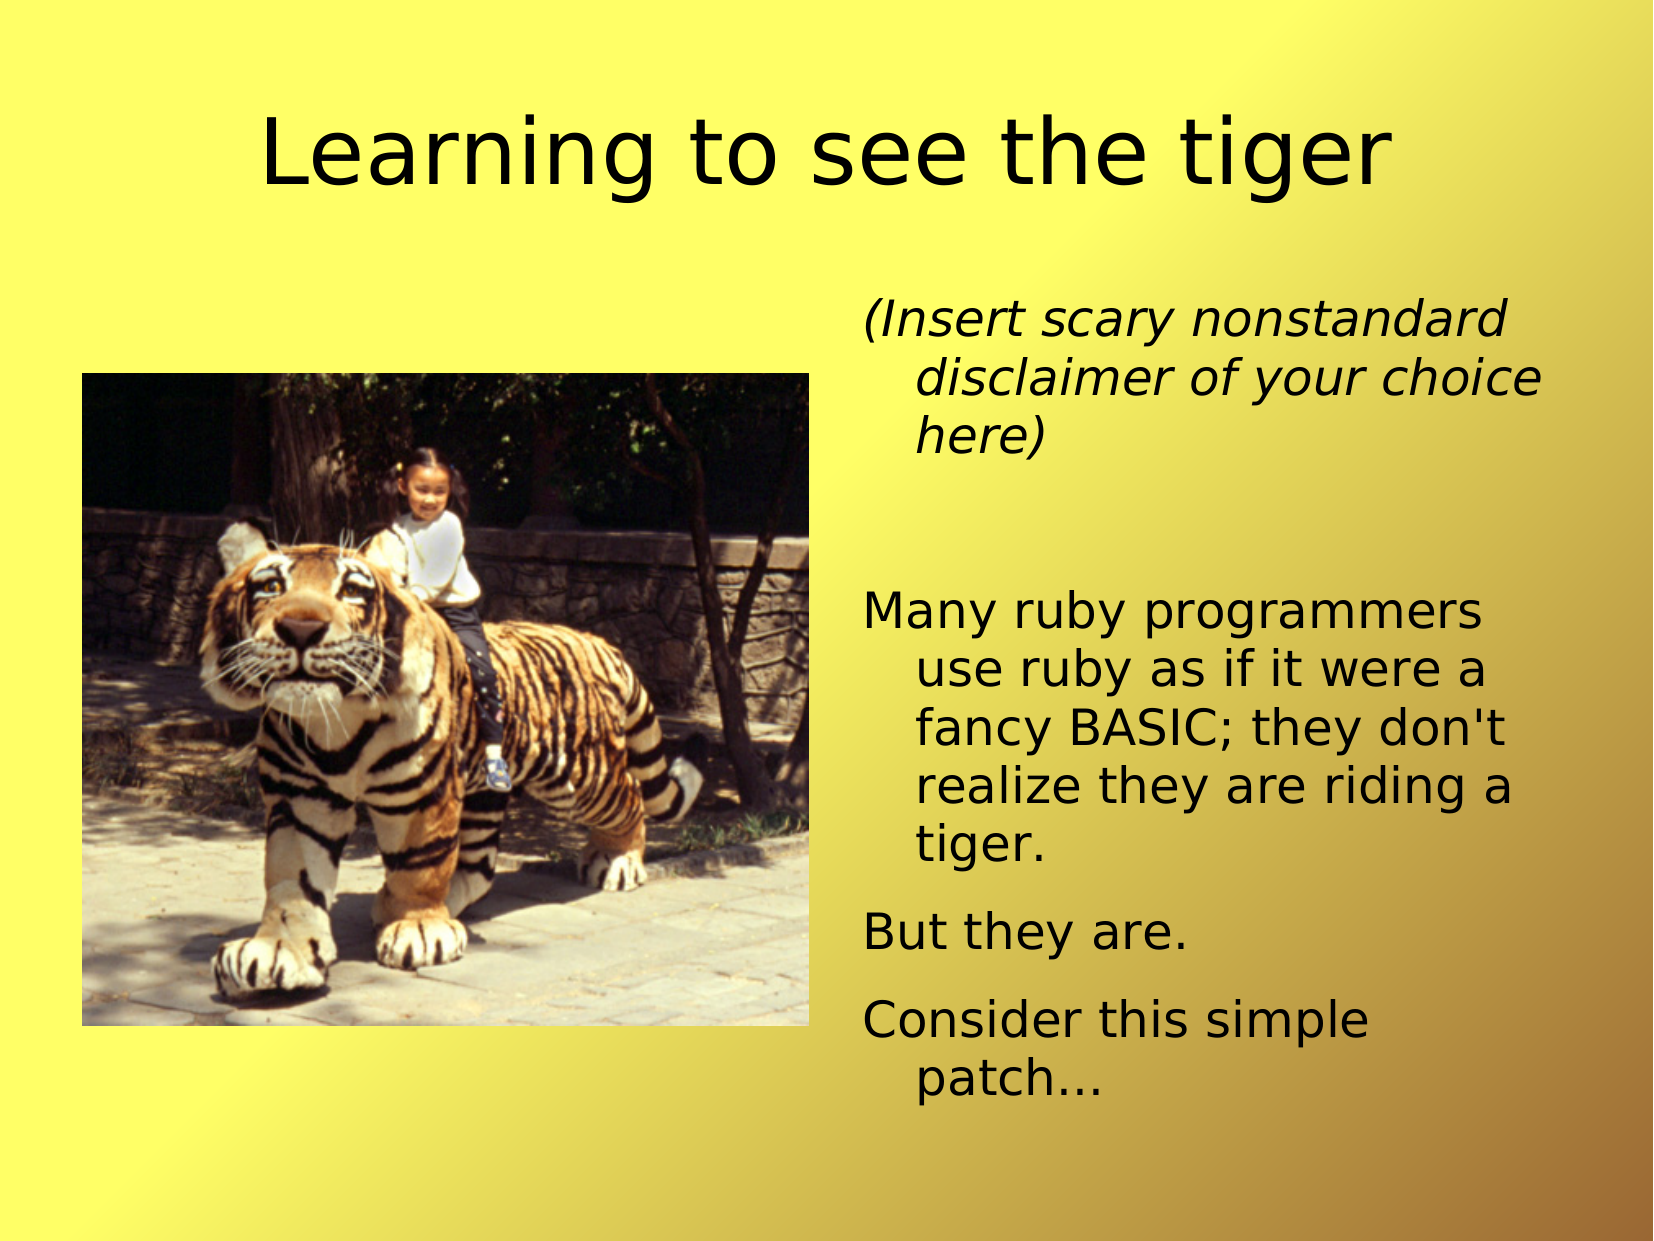

# Learning to see the tiger
(Insert scary nonstandard disclaimer of your choice here)
Many ruby programmers use ruby as if it were a fancy BASIC; they don't realize they are riding a tiger.
But they are.
Consider this simple patch...